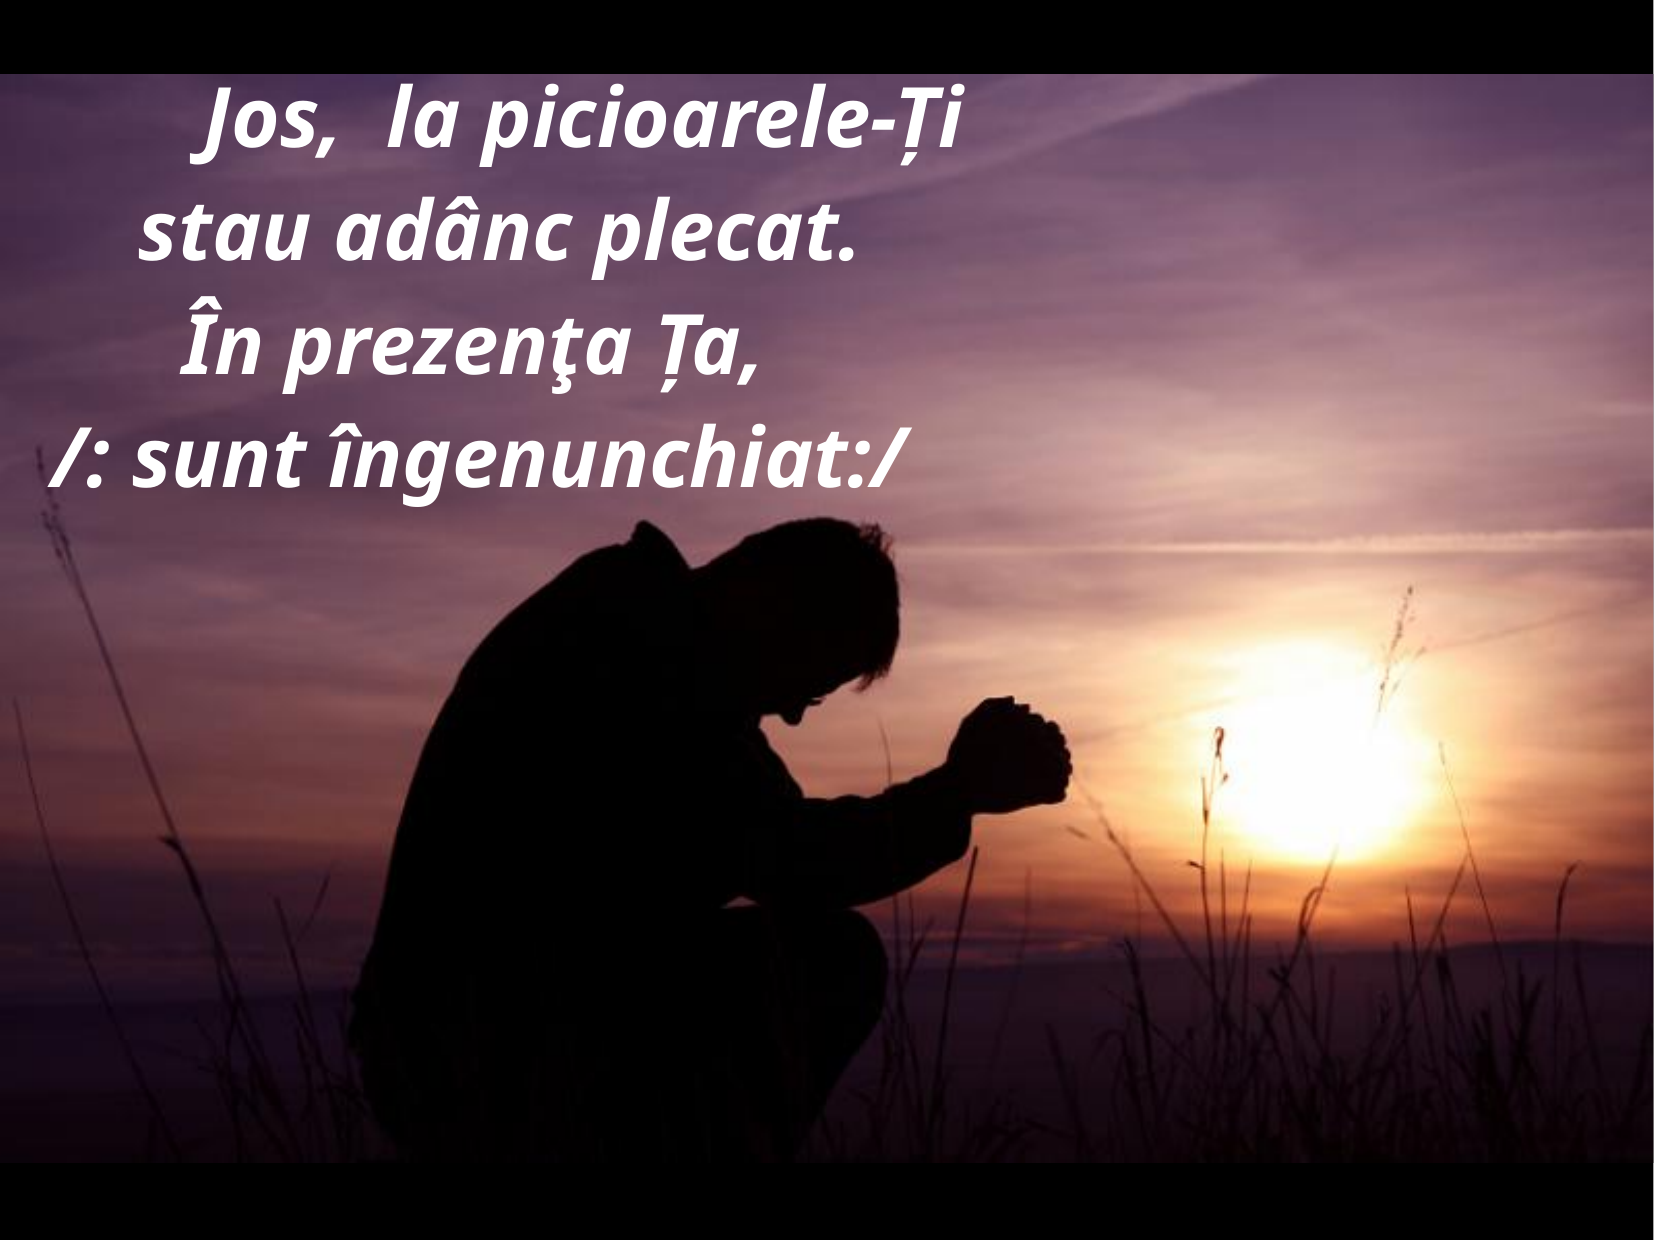

Jos, la picioarele-Ți
 stau adânc plecat.
 În prezenţa Ța,
 /: sunt îngenunchiat:/